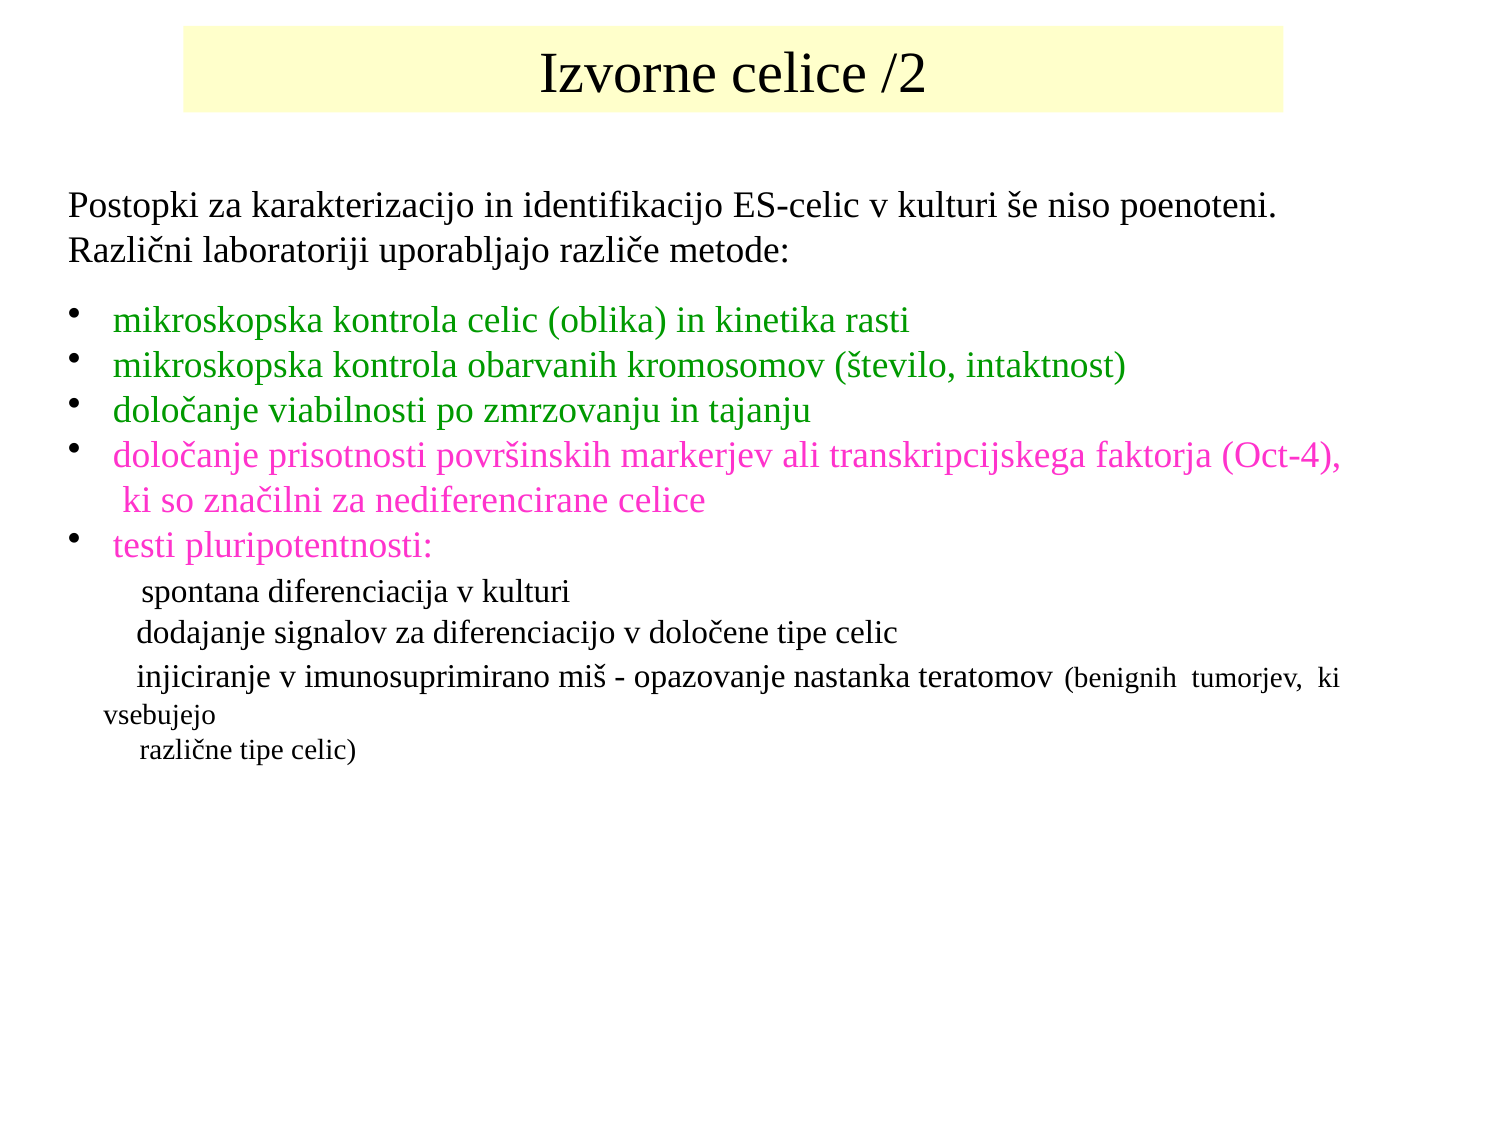

Izvorne celice /2
Postopki za karakterizacijo in identifikacijo ES-celic v kulturi še niso poenoteni.
Različni laboratoriji uporabljajo različe metode:
 mikroskopska kontrola celic (oblika) in kinetika rasti
 mikroskopska kontrola obarvanih kromosomov (število, intaktnost)
 določanje viabilnosti po zmrzovanju in tajanju
 določanje prisotnosti površinskih markerjev ali transkripcijskega faktorja (Oct-4),
 ki so značilni za nediferencirane celice
 testi pluripotentnosti:
 spontana diferenciacija v kulturi
 dodajanje signalov za diferenciacijo v določene tipe celic
 injiciranje v imunosuprimirano miš - opazovanje nastanka teratomov (benignih tumorjev, ki vsebujejo
 različne tipe celic)